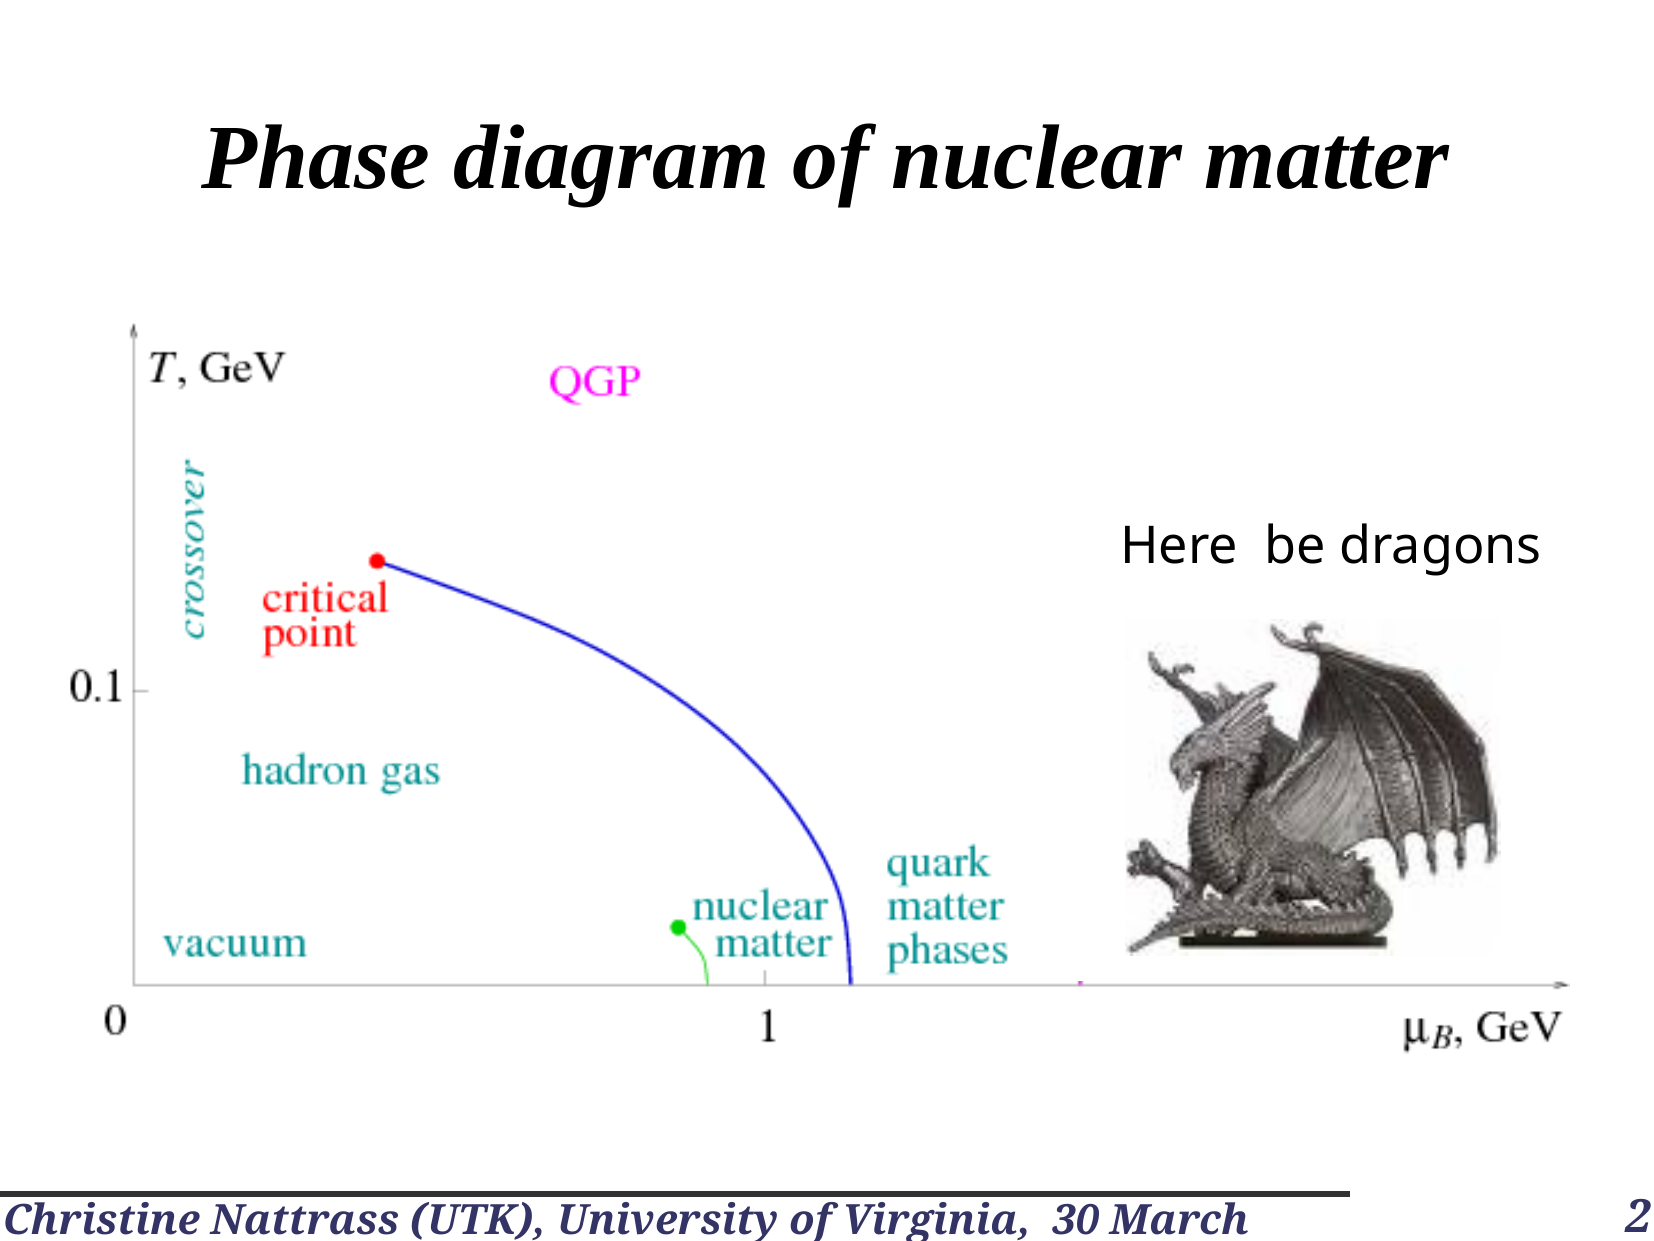

# Phase diagram of nuclear matter
Here be dragons